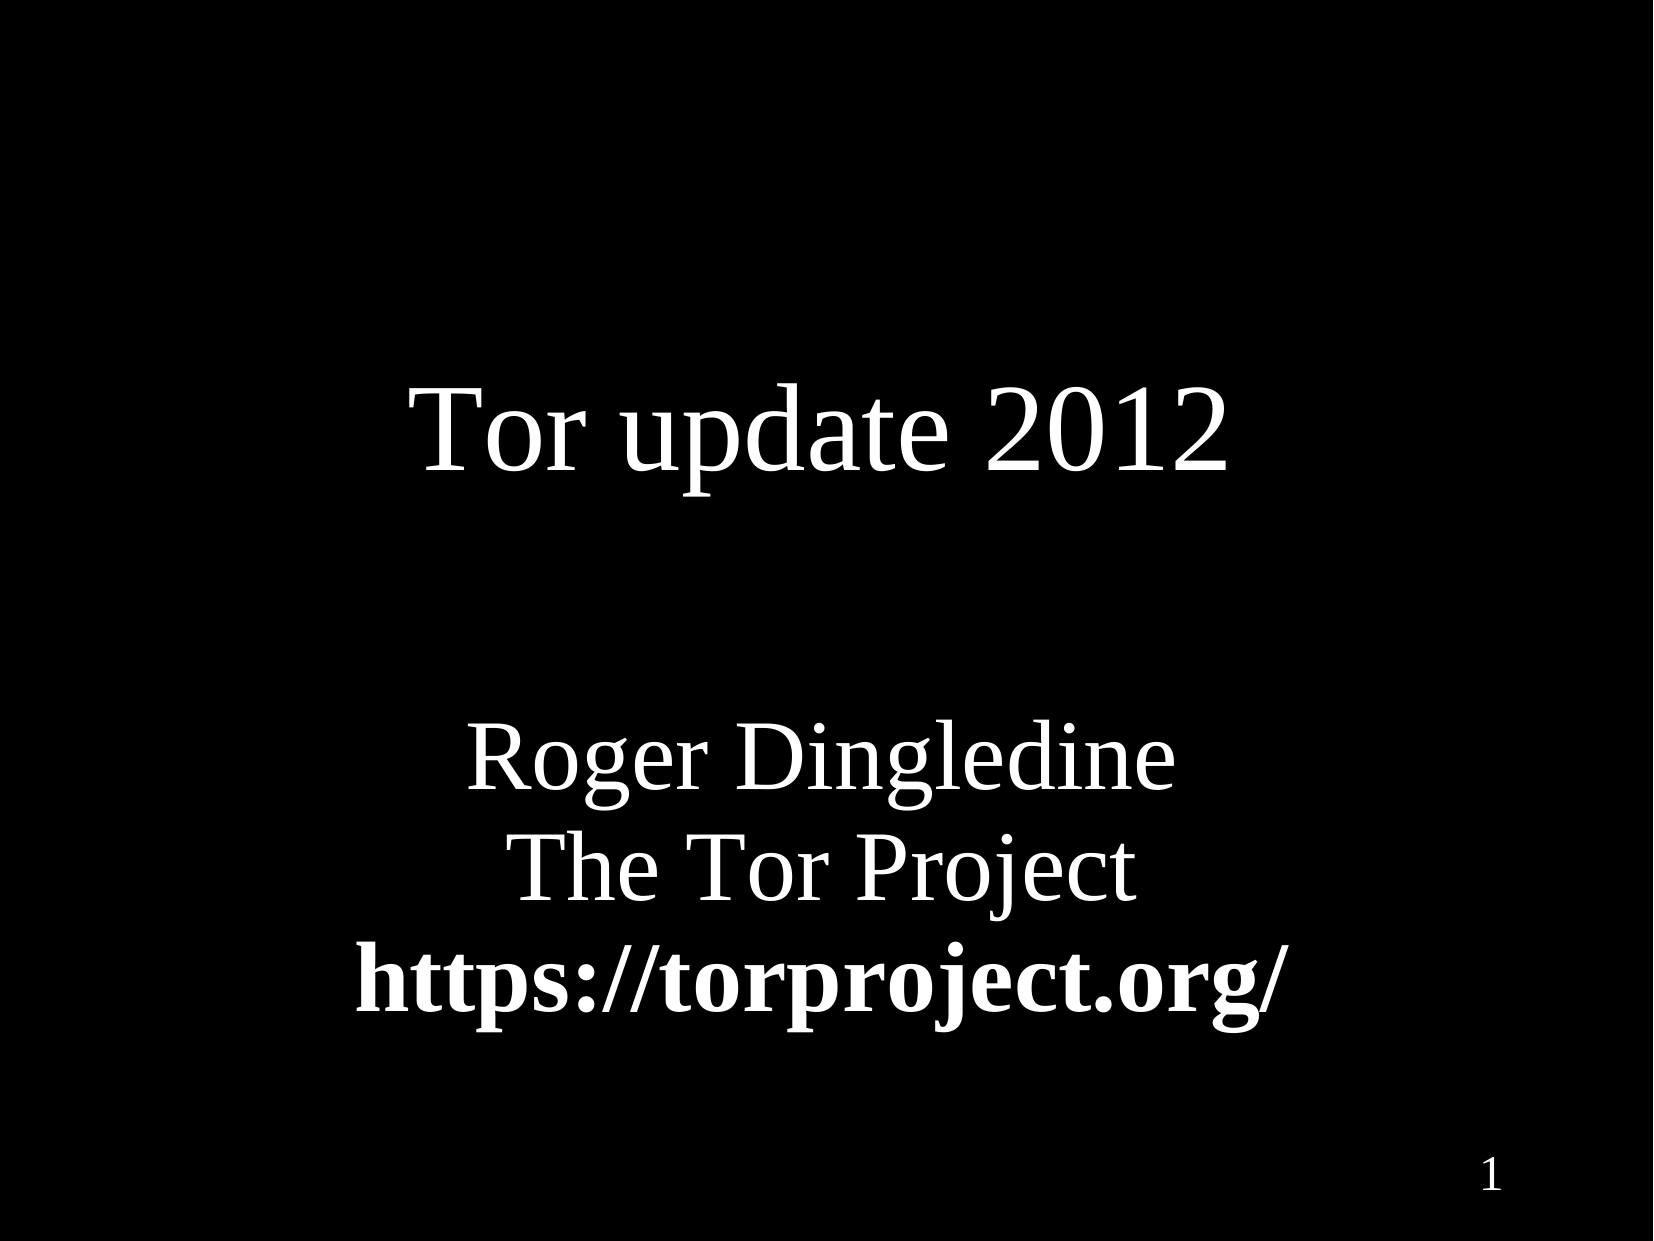

# Tor update 2012
Roger Dingledine
The Tor Project
https://torproject.org/